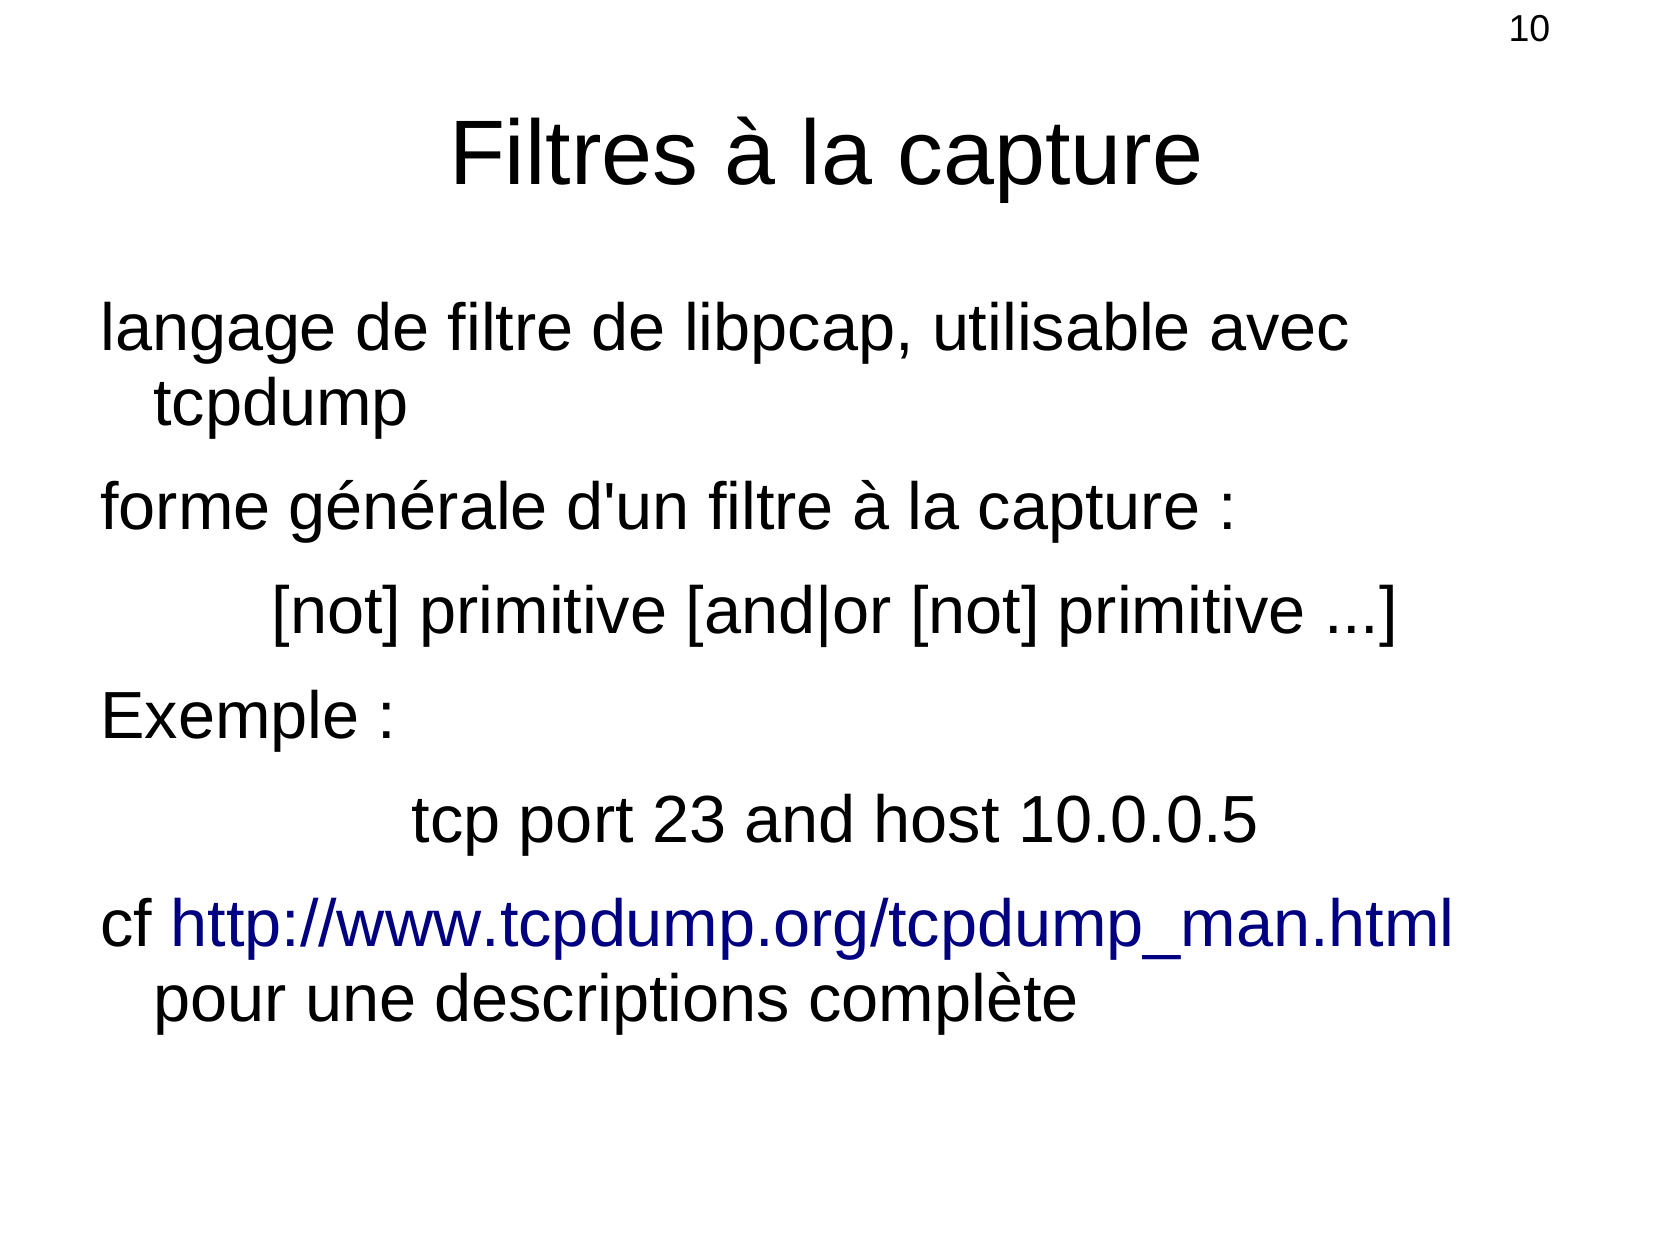

# Filtres à la capture
langage de filtre de libpcap, utilisable avec tcpdump
forme générale d'un filtre à la capture :
[not] primitive [and|or [not] primitive ...]
Exemple :
tcp port 23 and host 10.0.0.5
cf http://www.tcpdump.org/tcpdump_man.html pour une descriptions complète